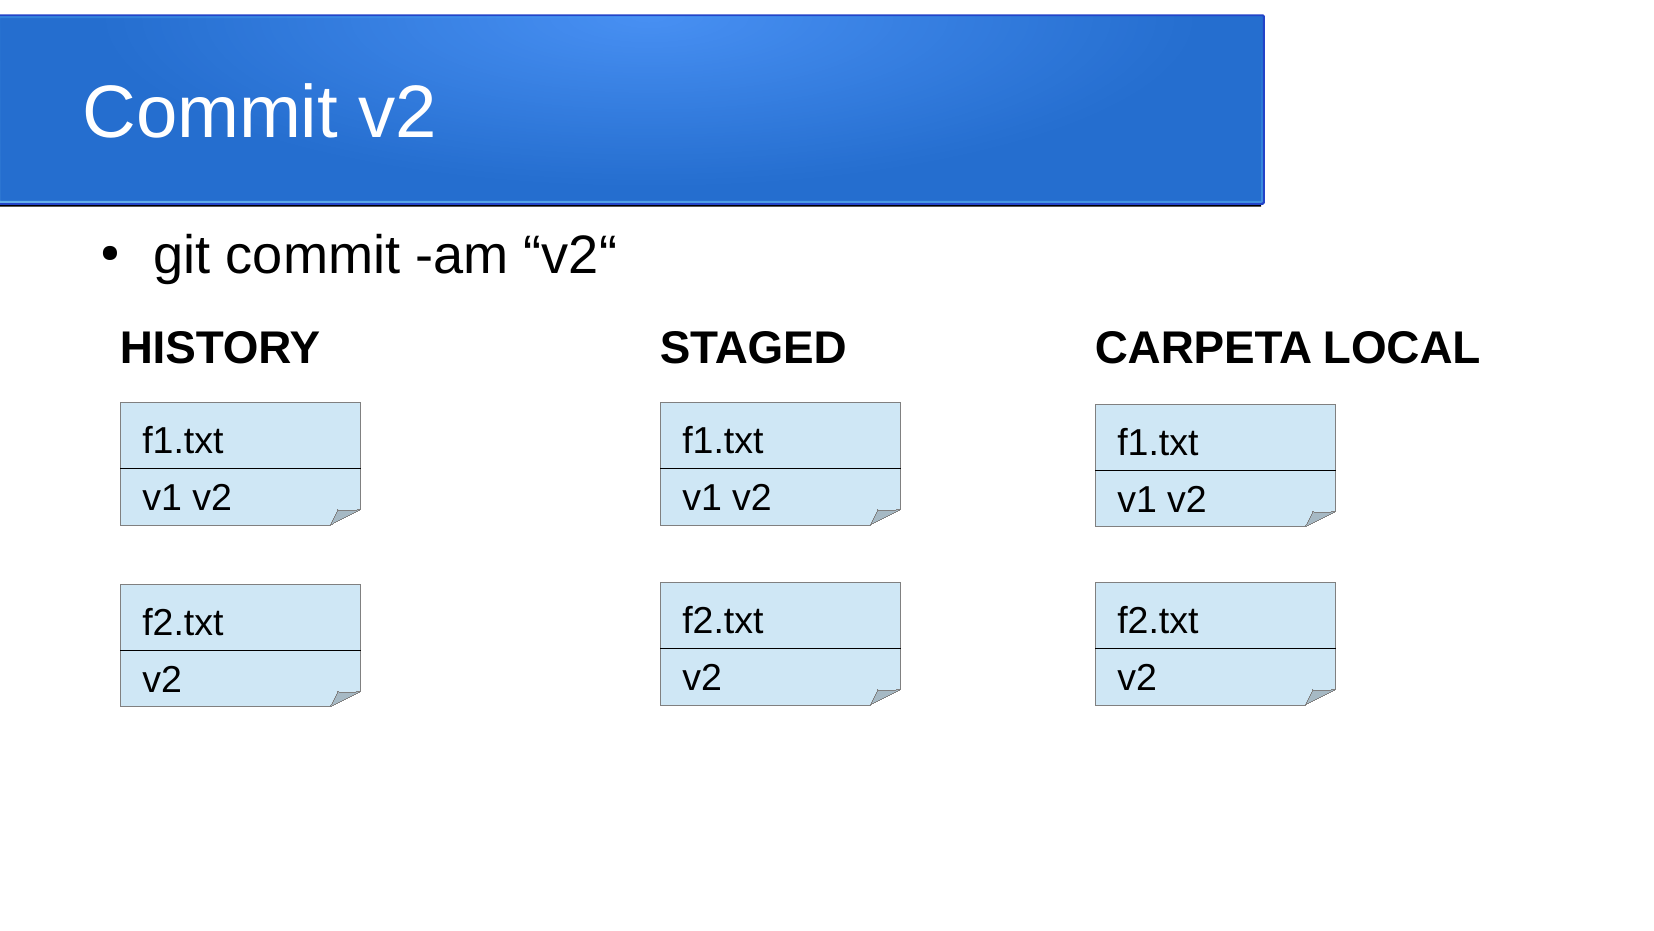

# Commit v2
git commit -am “v2“
HISTORY
STAGED
CARPETA LOCAL
f1.txt
v1 v2
f1.txt
v1 v2
f1.txt
v1 v2
f2.txt
v2
f2.txt
v2
f2.txt
v2